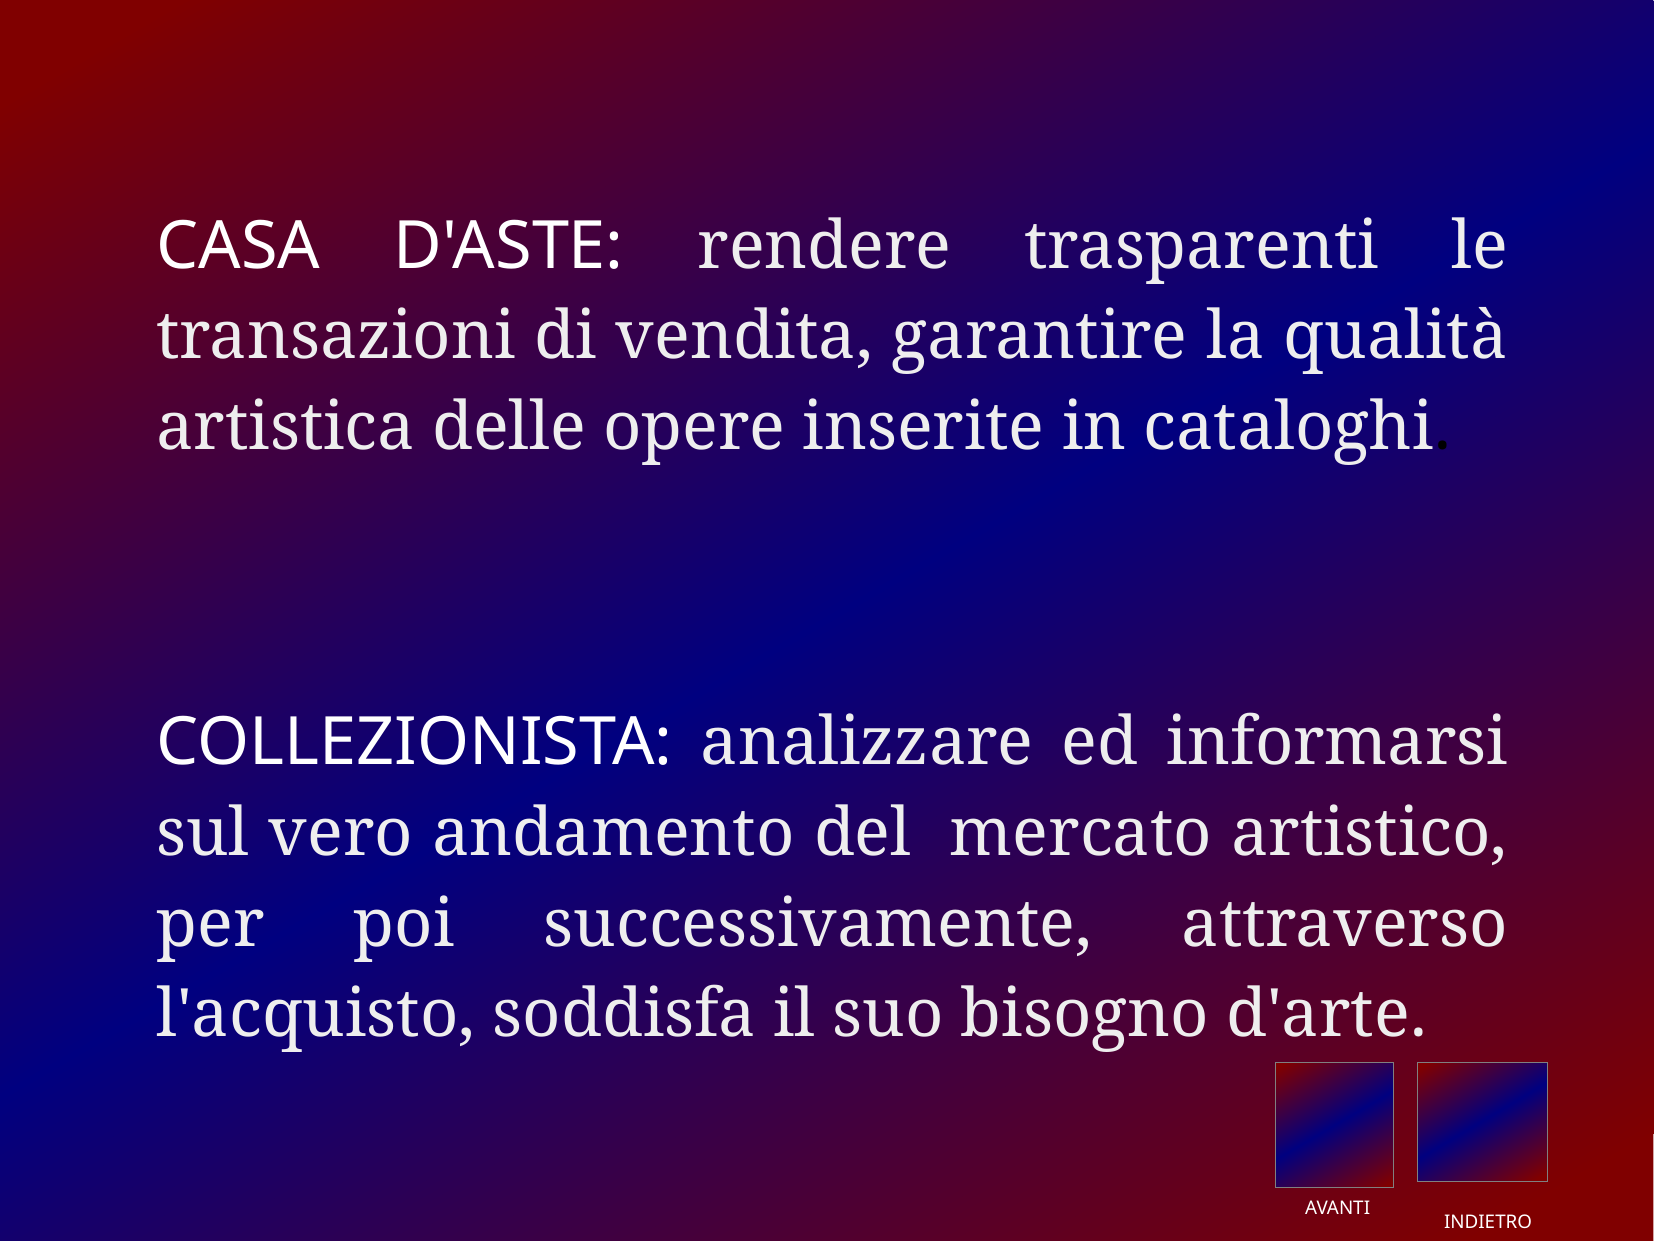

CASA D'ASTE: rendere trasparenti le transazioni di vendita, garantire la qualità artistica delle opere inserite in cataloghi.
COLLEZIONISTA: analizzare ed informarsi sul vero andamento del mercato artistico, per poi successivamente, attraverso l'acquisto, soddisfa il suo bisogno d'arte.
AVANTI
INDIETRO